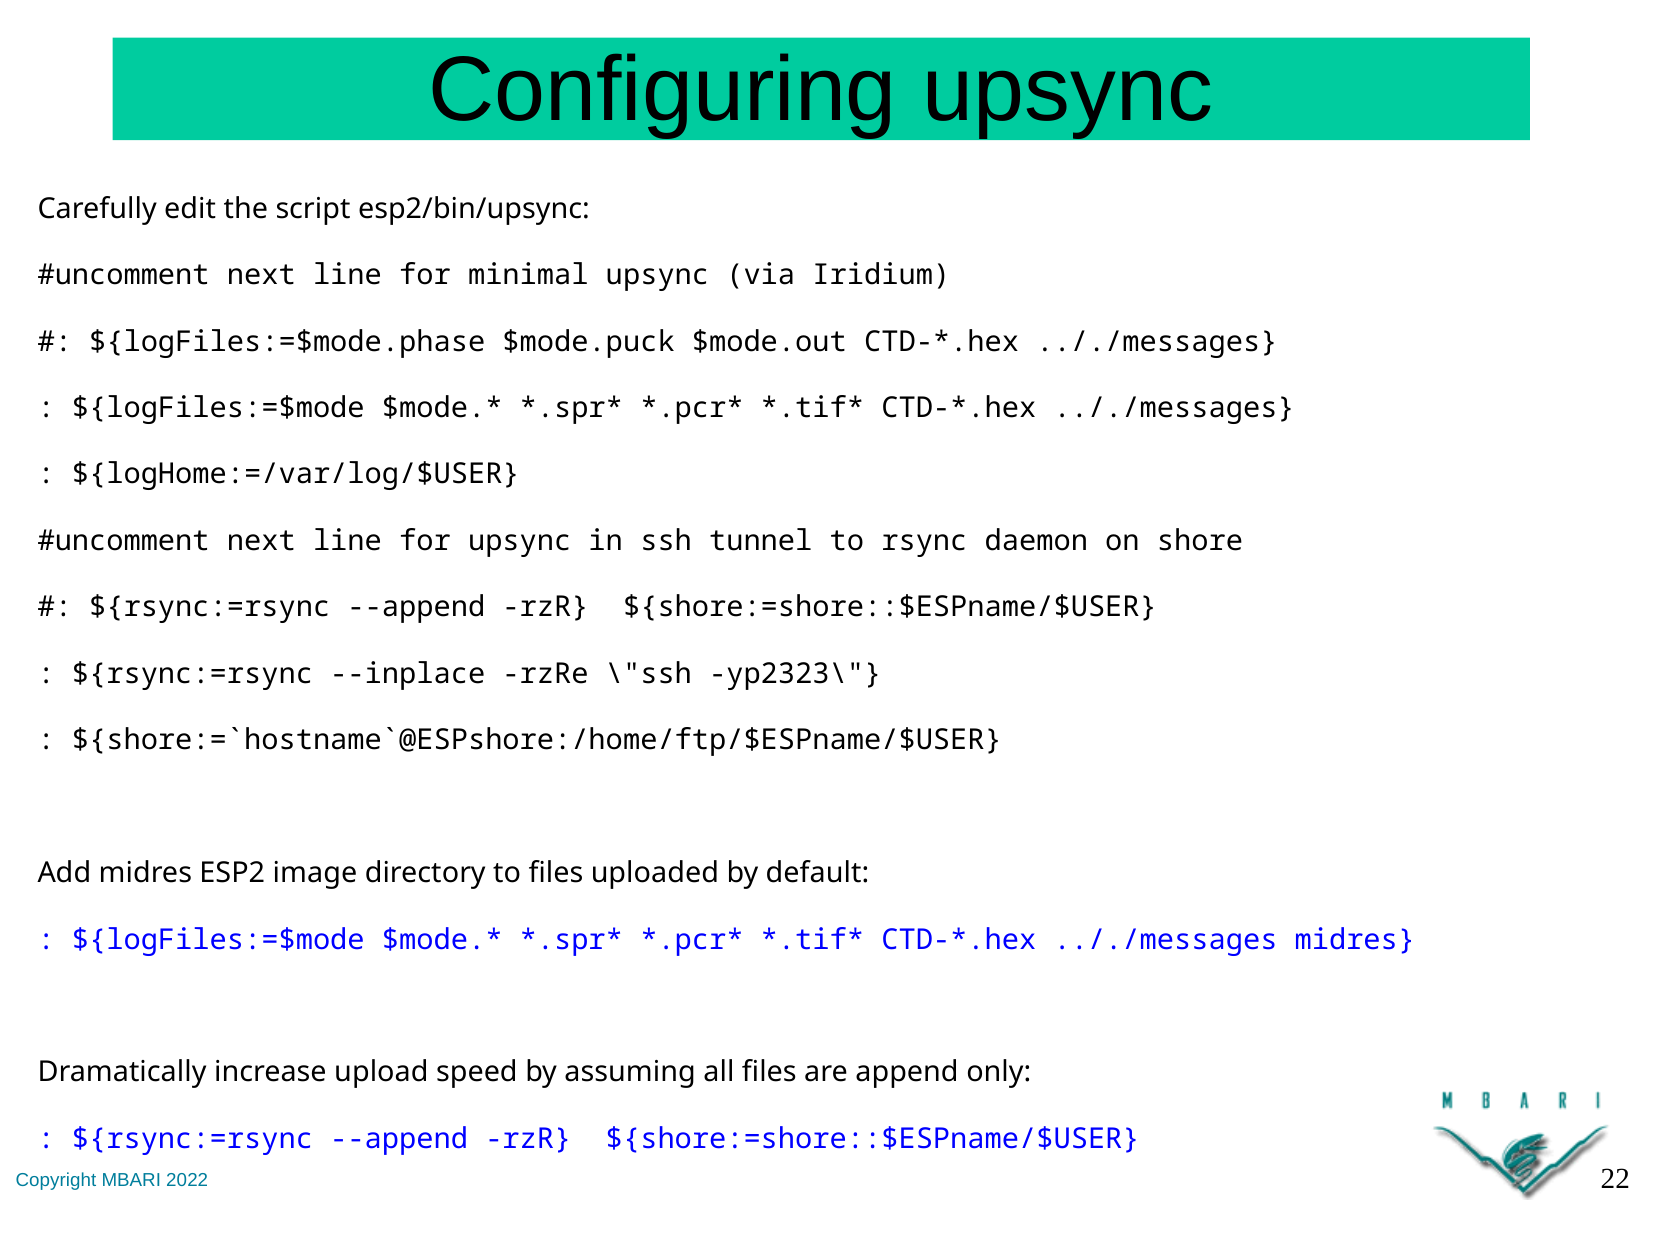

# Configuring upsync
Carefully edit the script esp2/bin/upsync:
#uncomment next line for minimal upsync (via Iridium)
#: ${logFiles:=$mode.phase $mode.puck $mode.out CTD-*.hex .././messages}
: ${logFiles:=$mode $mode.* *.spr* *.pcr* *.tif* CTD-*.hex .././messages}
: ${logHome:=/var/log/$USER}
#uncomment next line for upsync in ssh tunnel to rsync daemon on shore
#: ${rsync:=rsync --append -rzR} ${shore:=shore::$ESPname/$USER}
: ${rsync:=rsync --inplace -rzRe \"ssh -yp2323\"}
: ${shore:=`hostname`@ESPshore:/home/ftp/$ESPname/$USER}
Add midres ESP2 image directory to files uploaded by default:
: ${logFiles:=$mode $mode.* *.spr* *.pcr* *.tif* CTD-*.hex .././messages midres}
Dramatically increase upload speed by assuming all files are append only:
: ${rsync:=rsync --append -rzR} ${shore:=shore::$ESPname/$USER}